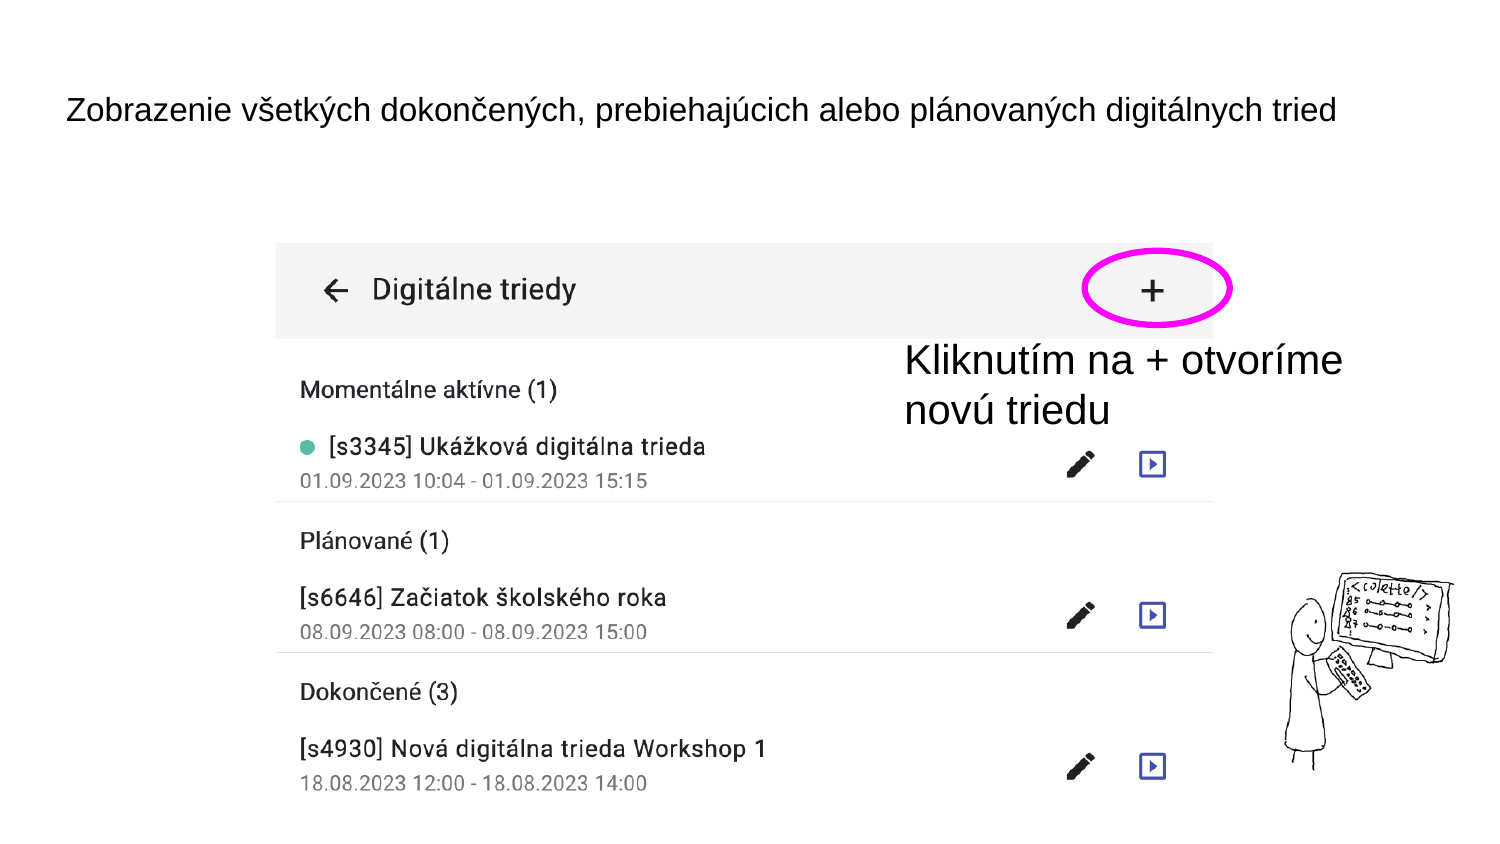

# Zobrazenie všetkých dokončených, prebiehajúcich alebo plánovaných digitálnych tried
Kliknutím na + otvoríme novú triedu